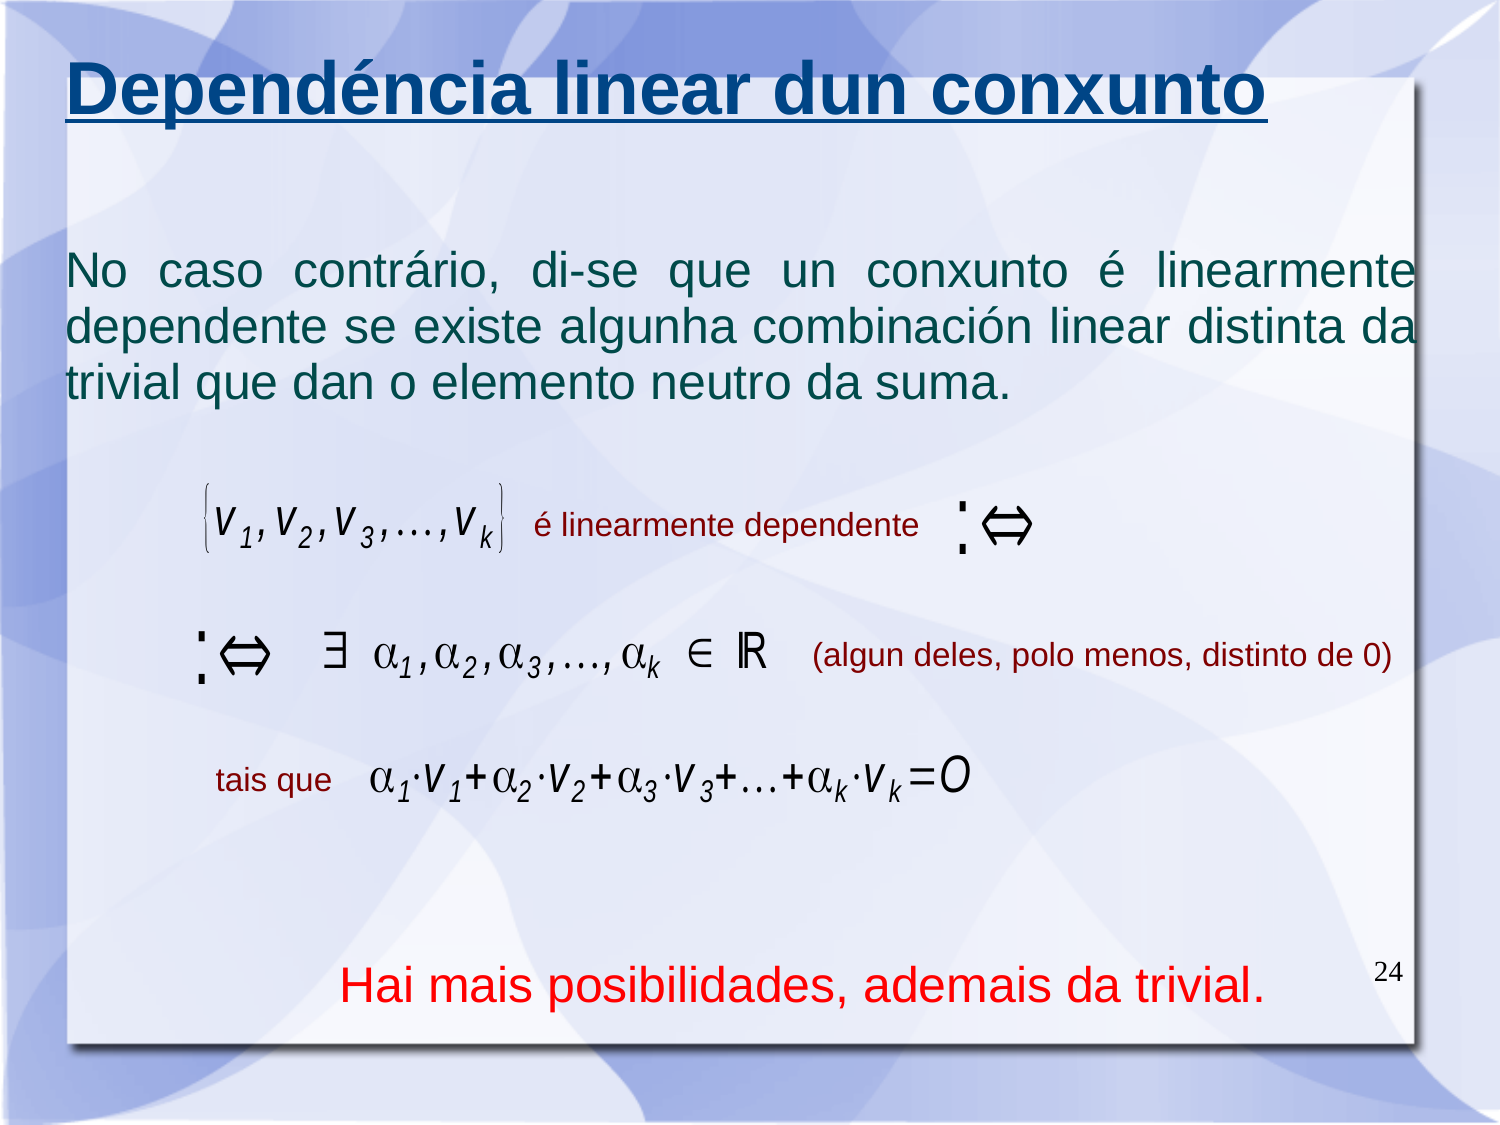

# Dependéncia linear dun conxunto
No caso contrário, di-se que un conxunto é linearmente dependente se existe algunha combinación linear distinta da trivial que dan o elemento neutro da suma.
é linearmente dependente
(algun deles, polo menos, distinto de 0)
tais que
Hai mais posibilidades, ademais da trivial.
24